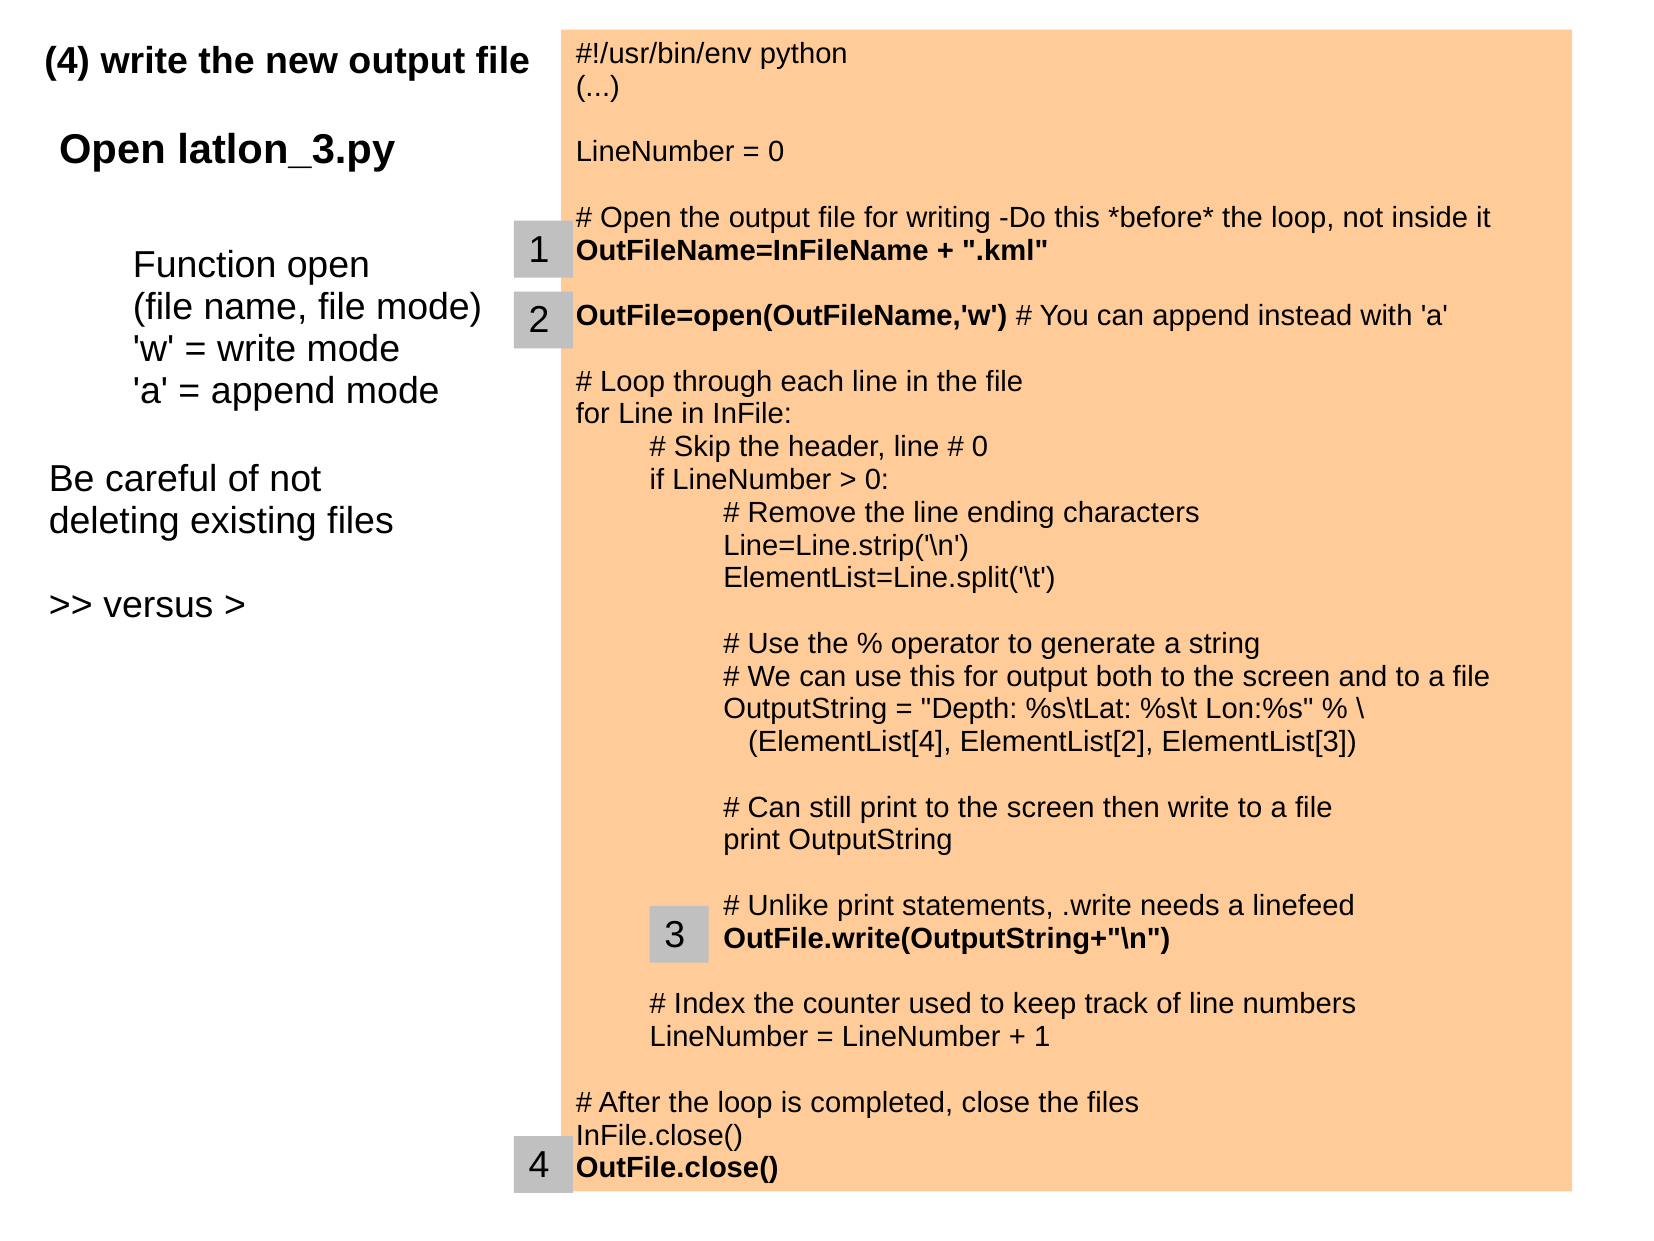

#!/usr/bin/env python
(...)
LineNumber = 0
# Open the output file for writing -Do this *before* the loop, not inside it
OutFileName=InFileName + ".kml"
OutFile=open(OutFileName,'w') # You can append instead with 'a'
# Loop through each line in the file
for Line in InFile:
	# Skip the header, line # 0
	if LineNumber > 0:
		# Remove the line ending characters
 		Line=Line.strip('\n')
 		ElementList=Line.split('\t')
		# Use the % operator to generate a string
		# We can use this for output both to the screen and to a file
		OutputString = "Depth: %s\tLat: %s\t Lon:%s" % \
		 (ElementList[4], ElementList[2], ElementList[3])
		# Can still print to the screen then write to a file
		print OutputString
		# Unlike print statements, .write needs a linefeed
		OutFile.write(OutputString+"\n")
	# Index the counter used to keep track of line numbers
	LineNumber = LineNumber + 1
# After the loop is completed, close the files
InFile.close()
OutFile.close()
(4) write the new output file
Open latlon_3.py
1
Function open
(file name, file mode)
'w' = write mode
'a' = append mode
2
Be careful of not deleting existing files
>> versus >
3
4